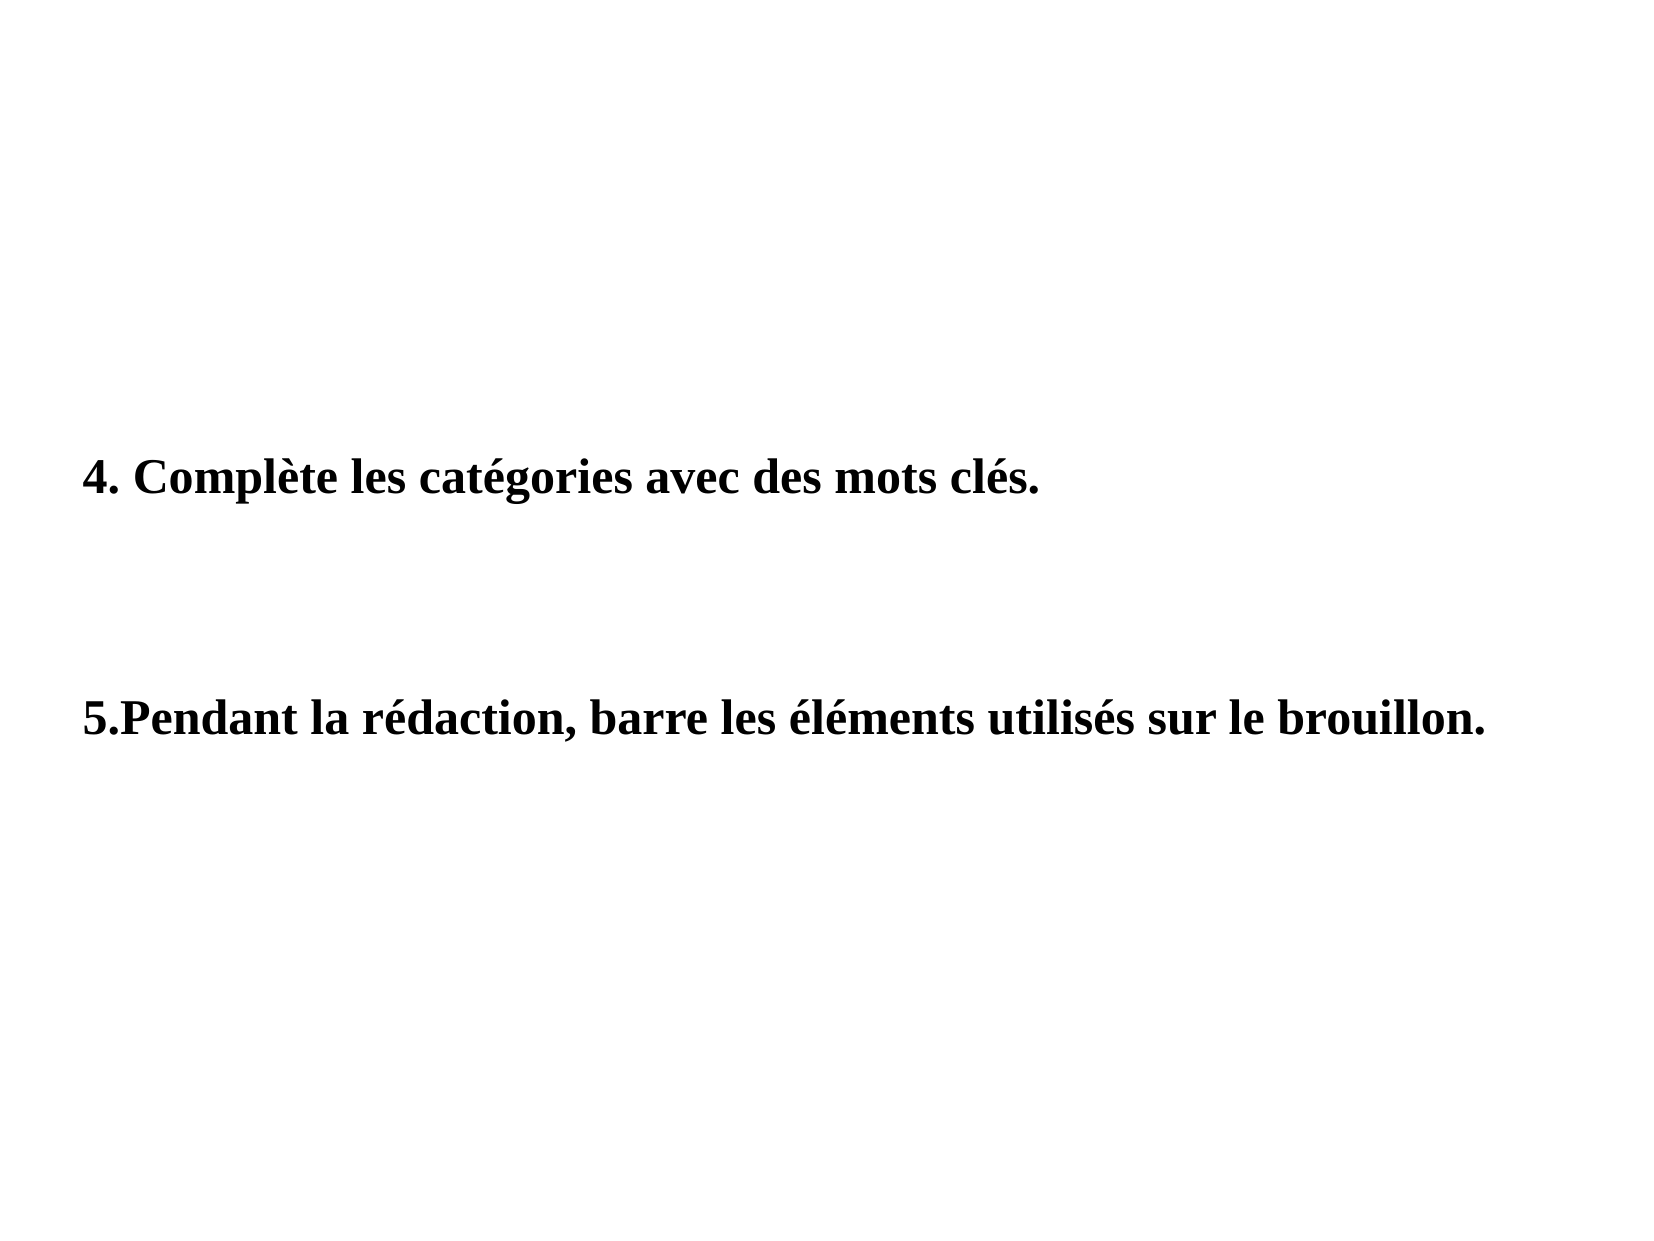

# 4. Complète les catégories avec des mots clés.
5.Pendant la rédaction, barre les éléments utilisés sur le brouillon.